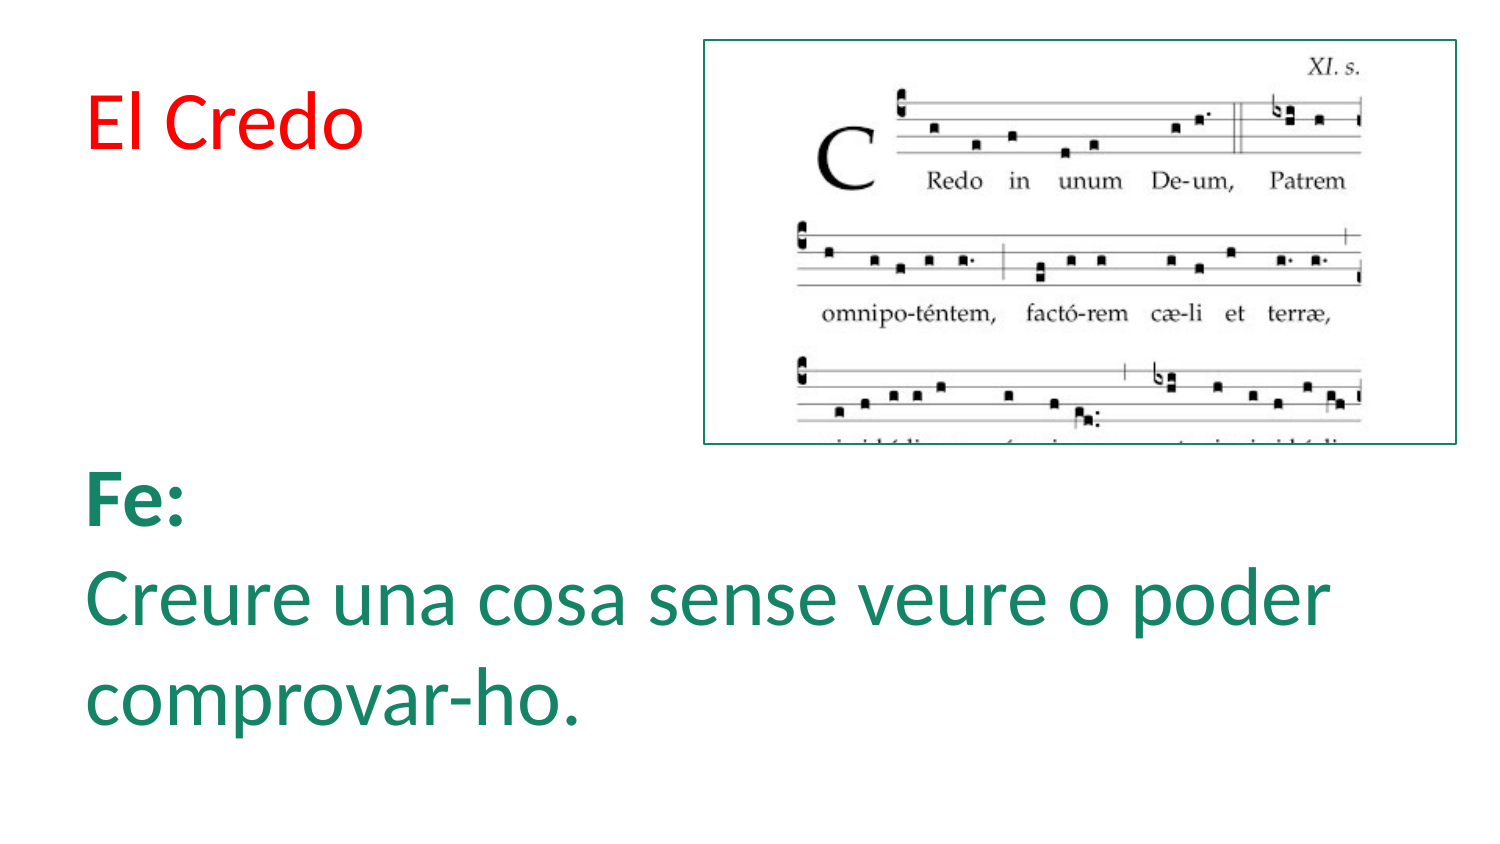

El Credo
Fe:
Creure una cosa sense veure o poder comprovar-ho.